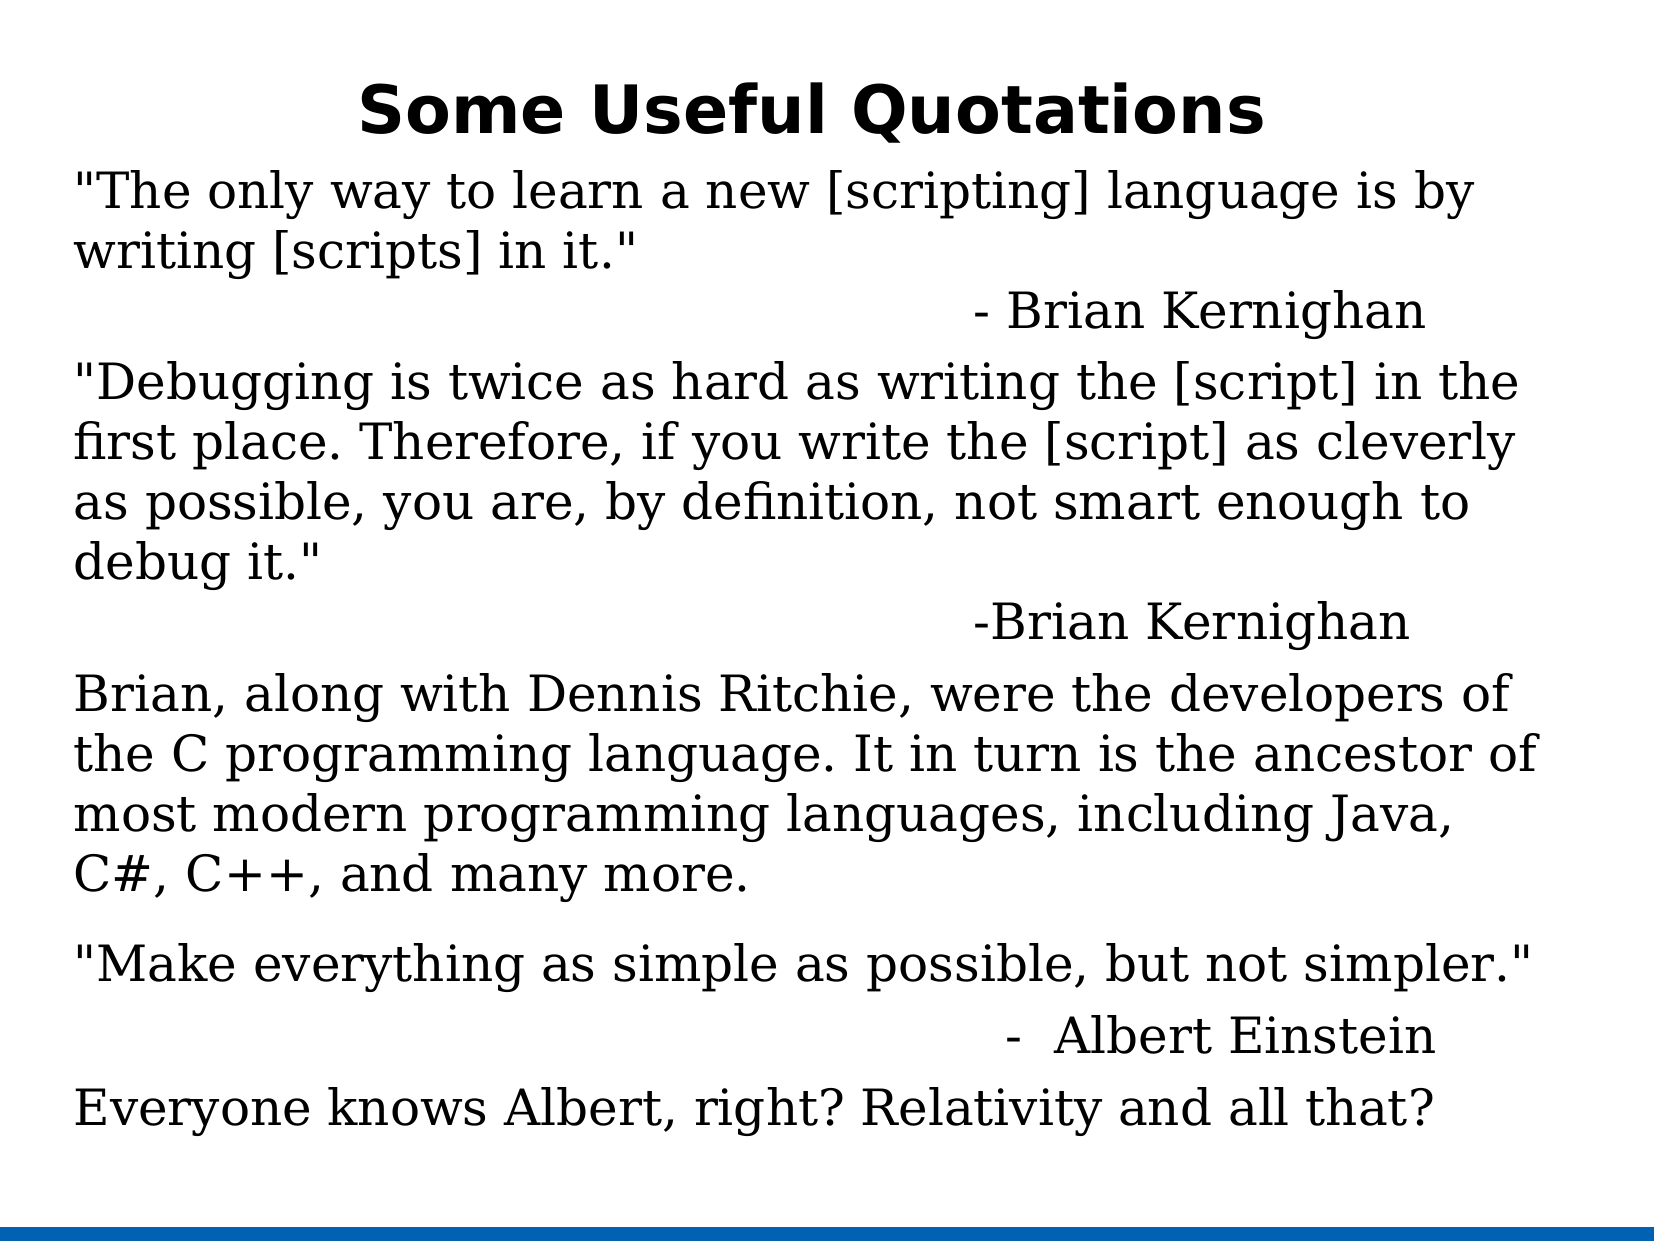

Some Useful Quotations
"The only way to learn a new [scripting] language is by writing [scripts] in it."
 						- Brian Kernighan
"Debugging is twice as hard as writing the [script] in the first place. Therefore, if you write the [script] as cleverly as possible, you are, by definition, not smart enough to debug it."
 						-Brian Kernighan
Brian, along with Dennis Ritchie, were the developers of the C programming language. It in turn is the ancestor of most modern programming languages, including Java, C#, C++, and many more.
"Make everything as simple as possible, but not simpler."
 						 - Albert Einstein
Everyone knows Albert, right? Relativity and all that?